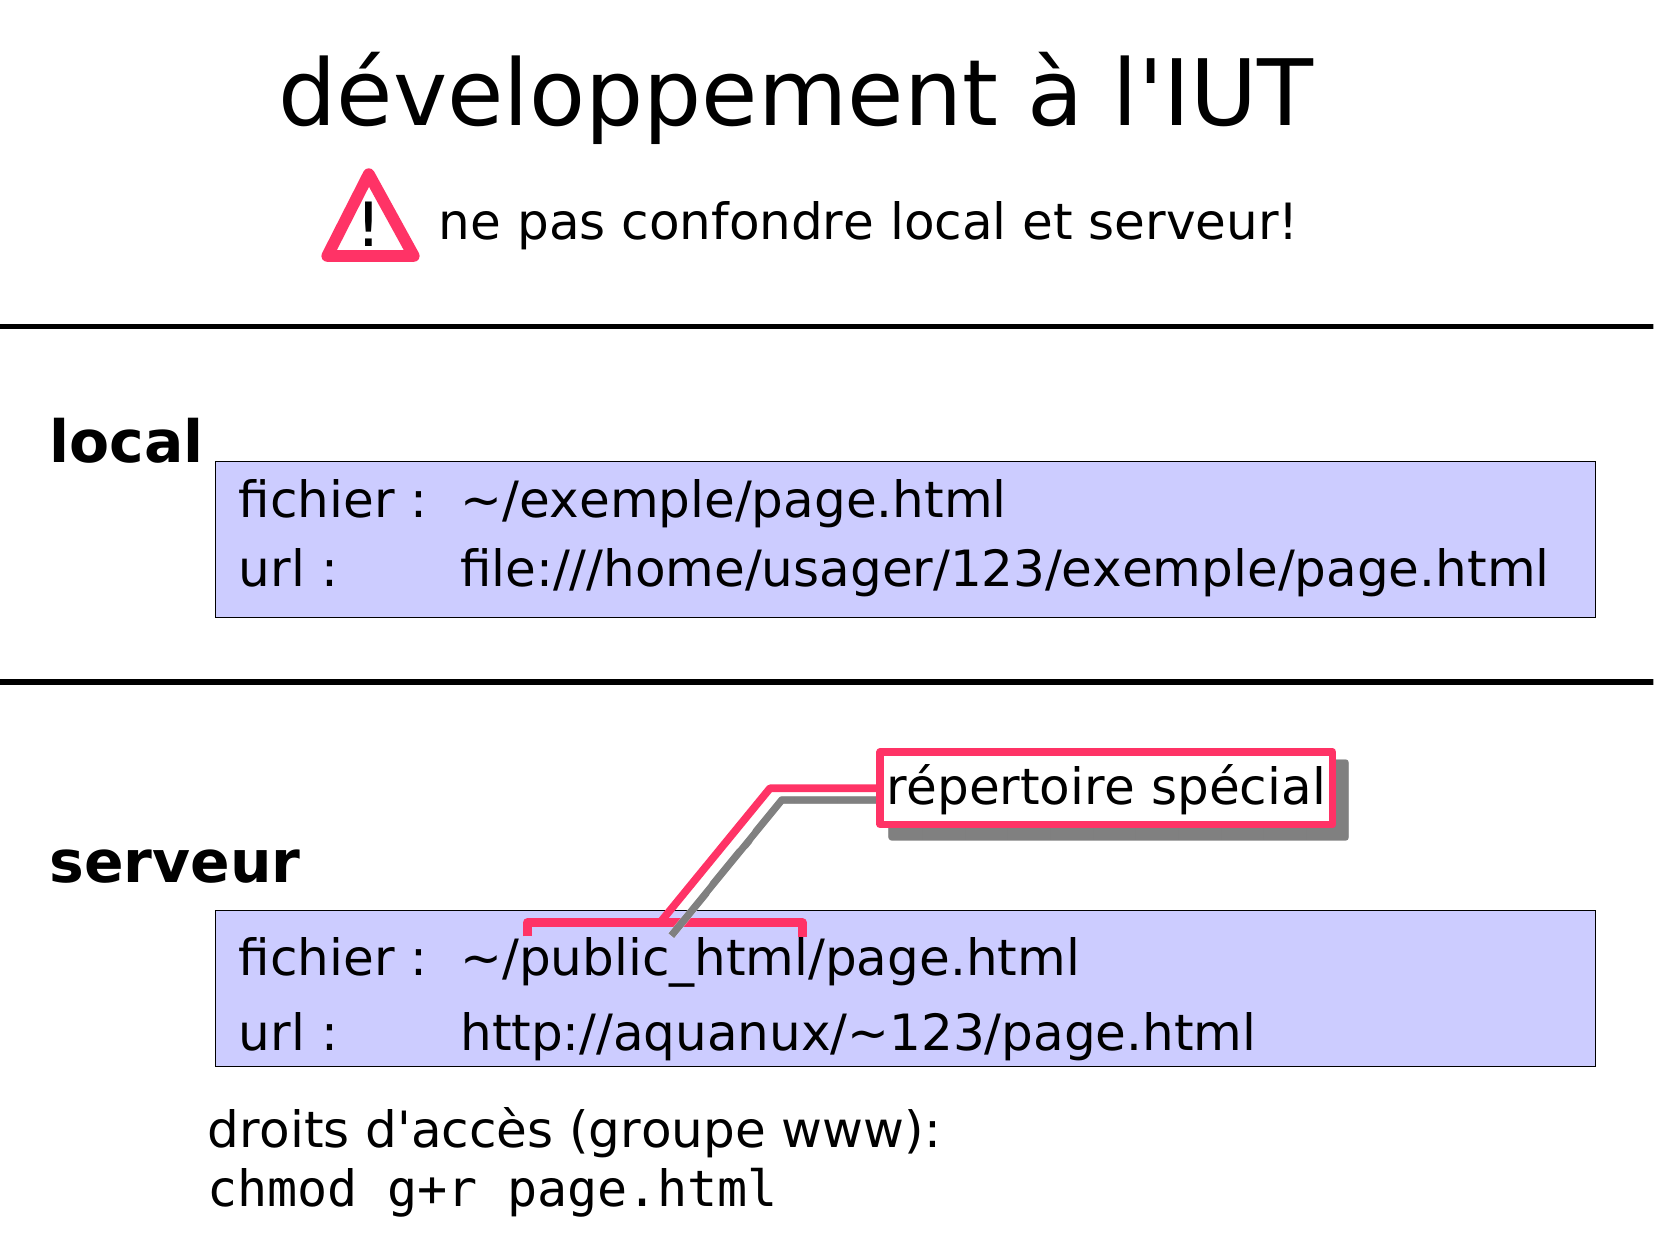

# développement à l'IUT
!
ne pas confondre local et serveur!
local
fichier :	~/exemple/page.html
url :		file:///home/usager/123/exemple/page.html
serveur
fichier :	~/public_html/page.html
url : 		http://aquanux/~123/page.html
droits d'accès (groupe www):
chmod g+r page.html